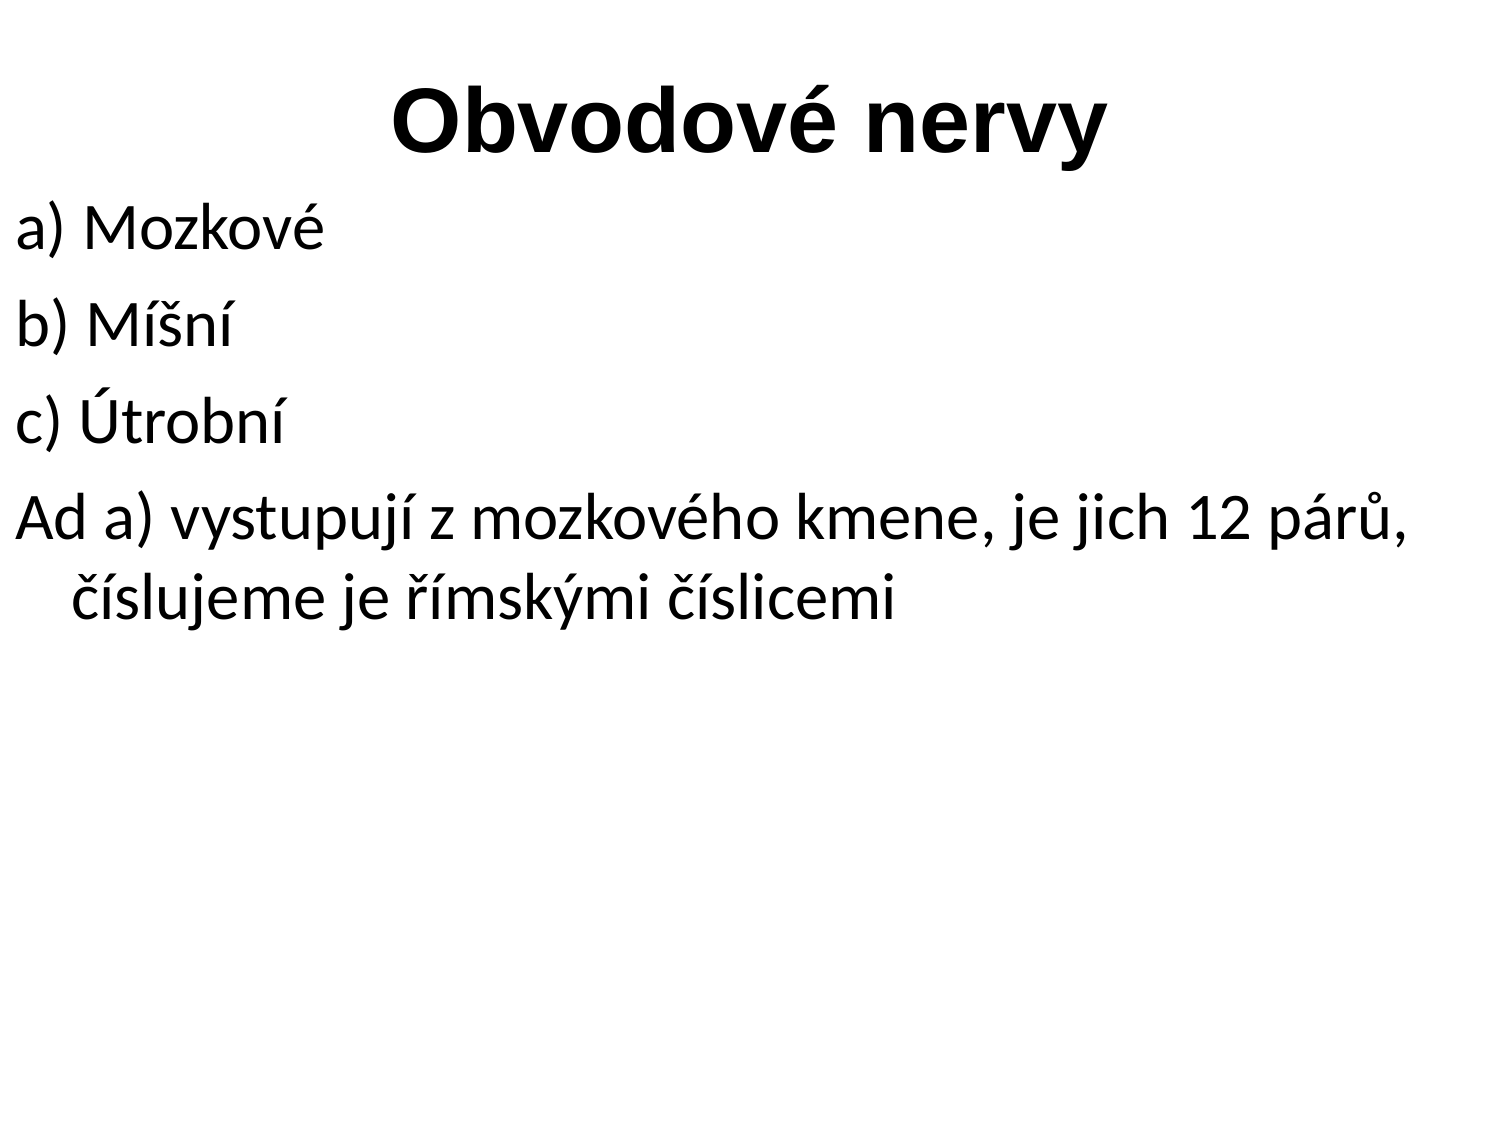

# Obvodové nervy
a) Mozkové
b) Míšní
c) Útrobní
Ad a) vystupují z mozkového kmene, je jich 12 párů, číslujeme je římskými číslicemi